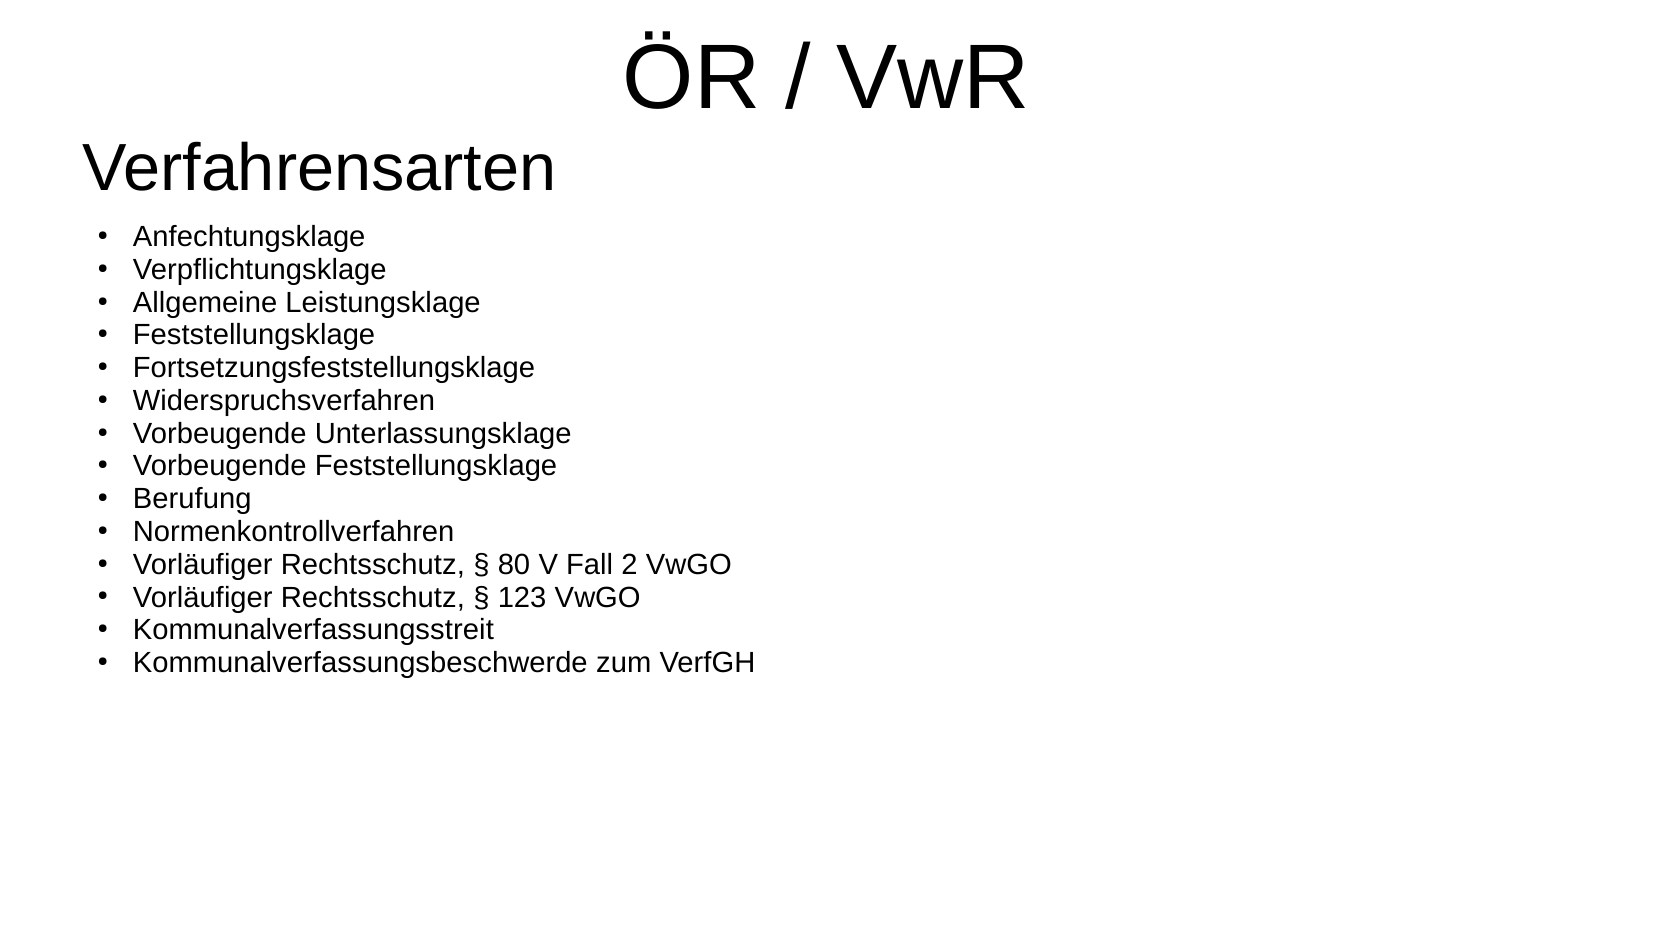

# ÖR / VwR
Verfahrensarten
Anfechtungsklage
Verpflichtungsklage
Allgemeine Leistungsklage
Feststellungsklage
Fortsetzungsfeststellungsklage
Widerspruchsverfahren
Vorbeugende Unterlassungsklage
Vorbeugende Feststellungsklage
Berufung
Normenkontrollverfahren
Vorläufiger Rechtsschutz, § 80 V Fall 2 VwGO
Vorläufiger Rechtsschutz, § 123 VwGO
Kommunalverfassungsstreit
Kommunalverfassungsbeschwerde zum VerfGH